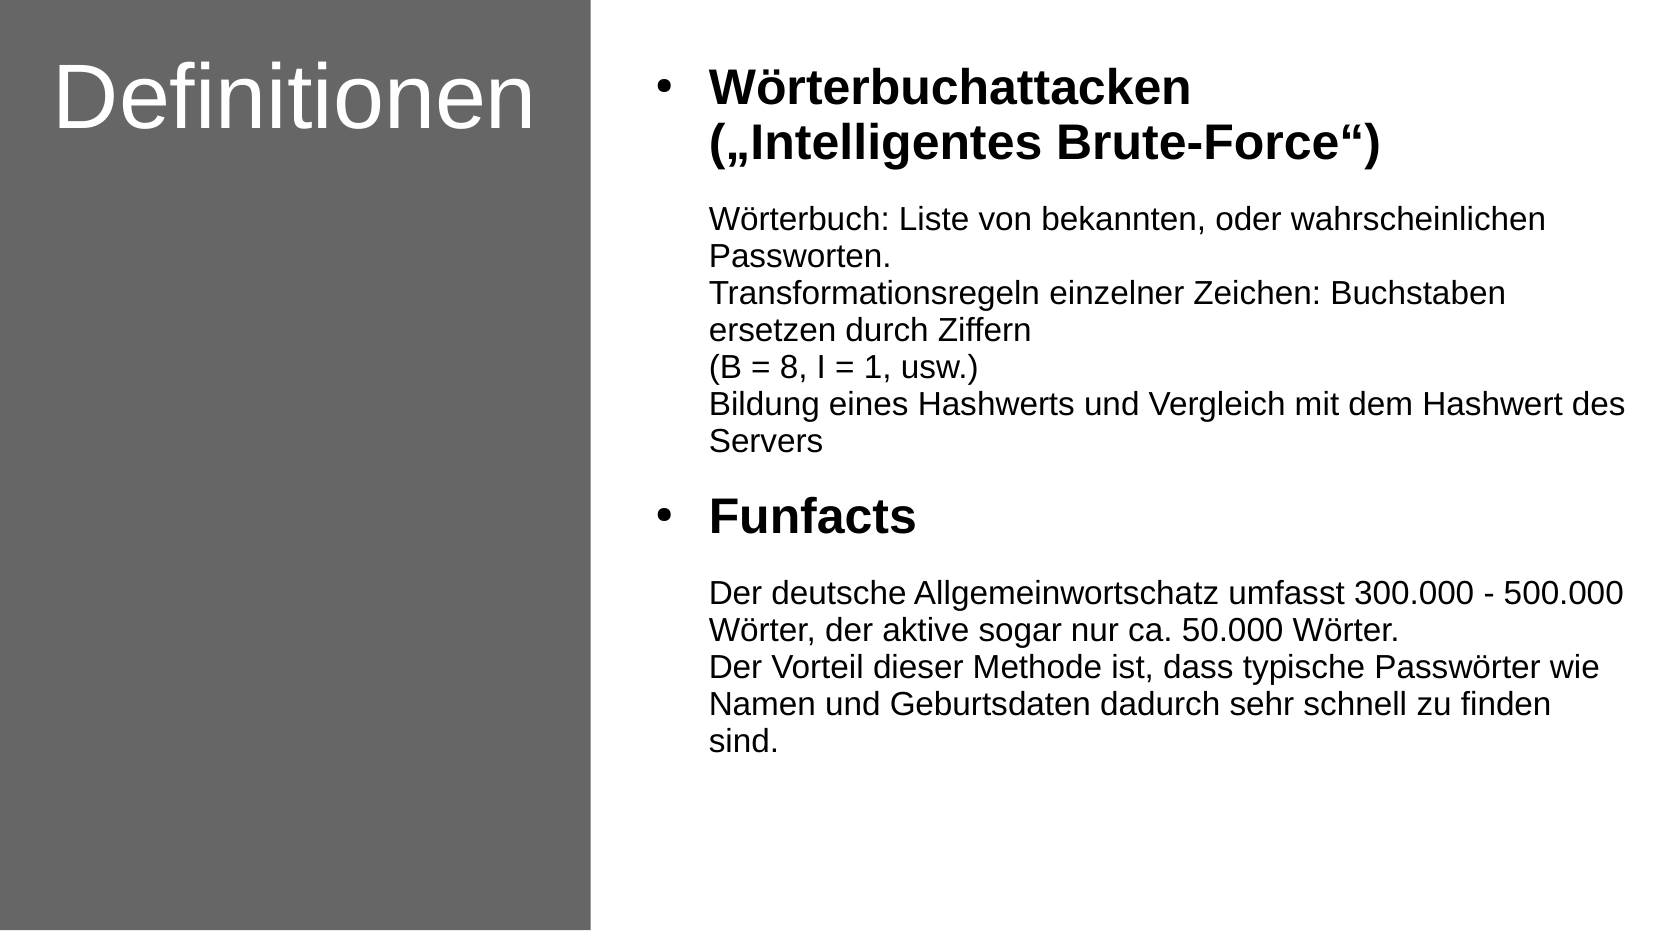

# Definitionen
Wörterbuchattacken
(„Intelligentes Brute-Force“)
Wörterbuch: Liste von bekannten, oder wahrscheinlichen Passworten.
Transformationsregeln einzelner Zeichen: Buchstaben ersetzen durch Ziffern
(B = 8, I = 1, usw.)
Bildung eines Hashwerts und Vergleich mit dem Hashwert des Servers
Funfacts
Der deutsche Allgemeinwortschatz umfasst 300.000 - 500.000 Wörter, der aktive sogar nur ca. 50.000 Wörter.
Der Vorteil dieser Methode ist, dass typische Passwörter wie Namen und Geburtsdaten dadurch sehr schnell zu finden sind.